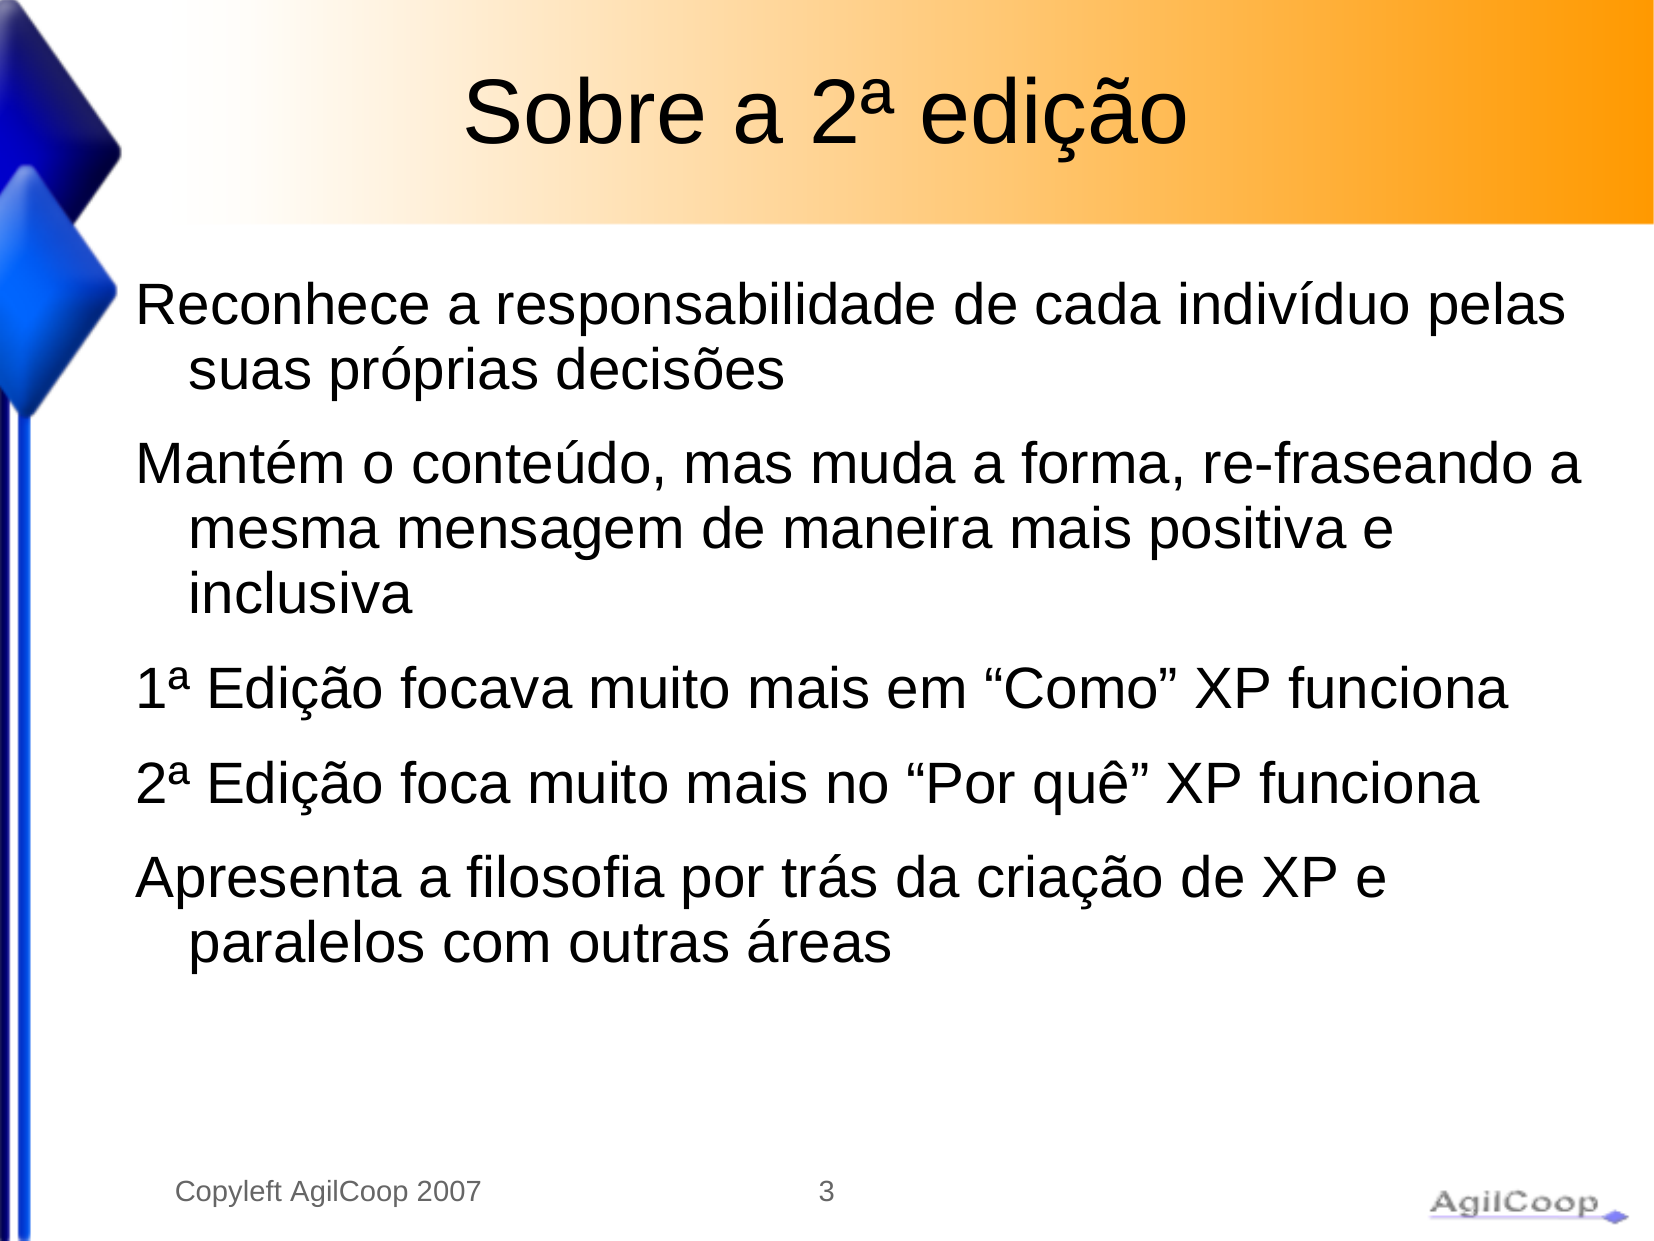

# Sobre a 2ª edição
Reconhece a responsabilidade de cada indivíduo pelas suas próprias decisões
Mantém o conteúdo, mas muda a forma, re-fraseando a mesma mensagem de maneira mais positiva e inclusiva
1ª Edição focava muito mais em “Como” XP funciona
2ª Edição foca muito mais no “Por quê” XP funciona
Apresenta a filosofia por trás da criação de XP e paralelos com outras áreas
Copyleft AgilCoop 2007
3